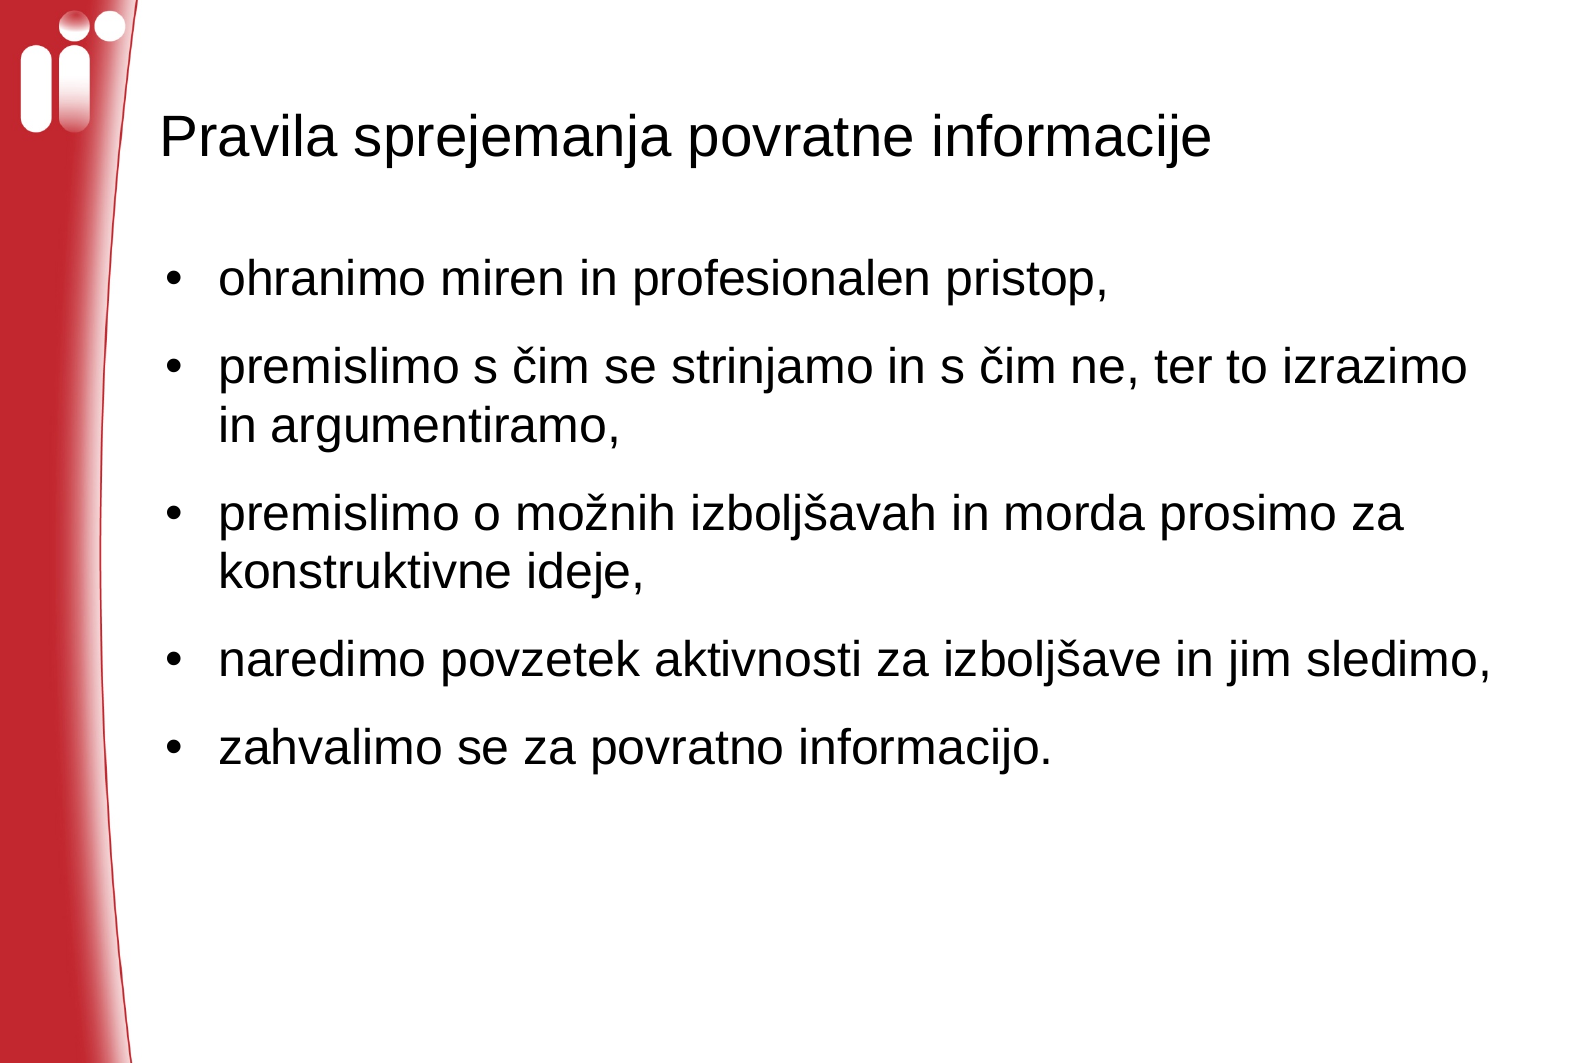

# Pravila sprejemanja povratne informacije
ohranimo miren in profesionalen pristop,
premislimo s čim se strinjamo in s čim ne, ter to izrazimo in argumentiramo,
premislimo o možnih izboljšavah in morda prosimo za konstruktivne ideje,
naredimo povzetek aktivnosti za izboljšave in jim sledimo,
zahvalimo se za povratno informacijo.